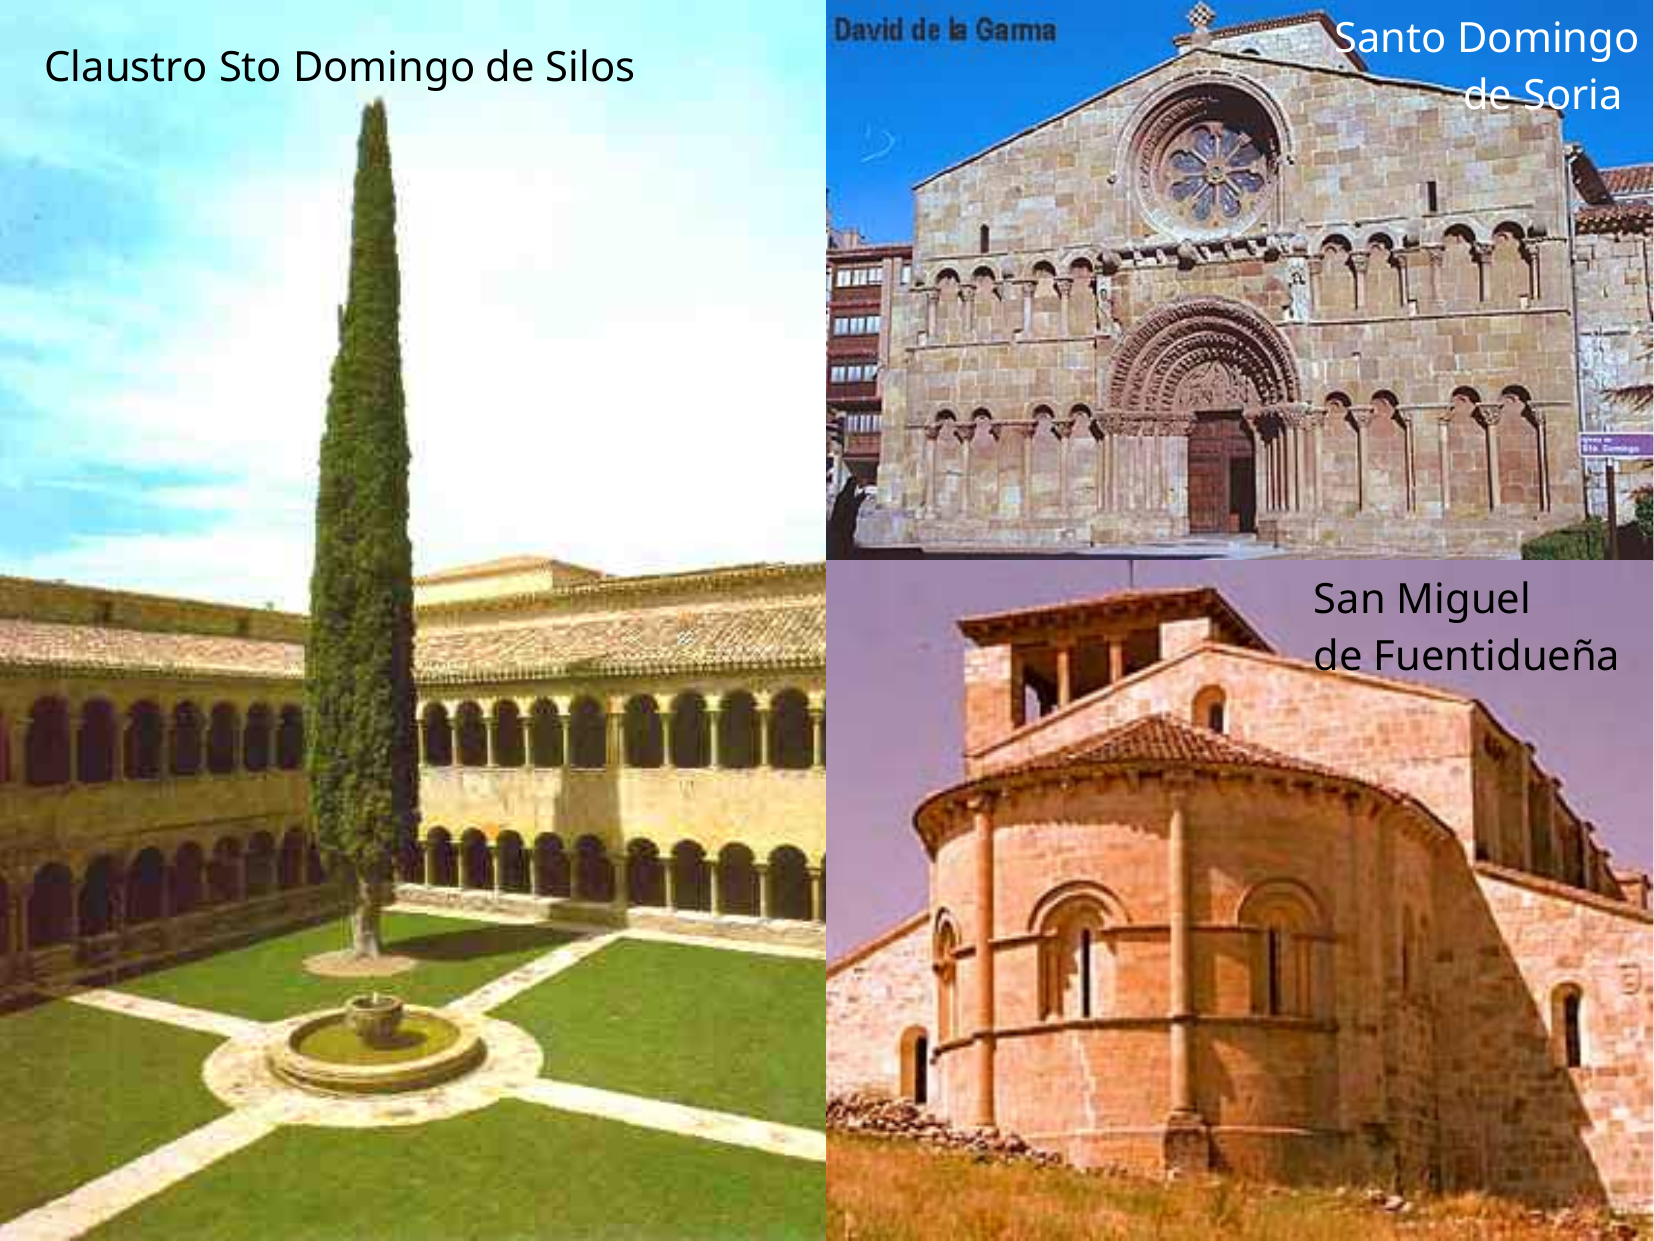

Santo Domingo
 de Soria
Claustro Sto Domingo de Silos
San Miguel
de Fuentidueña